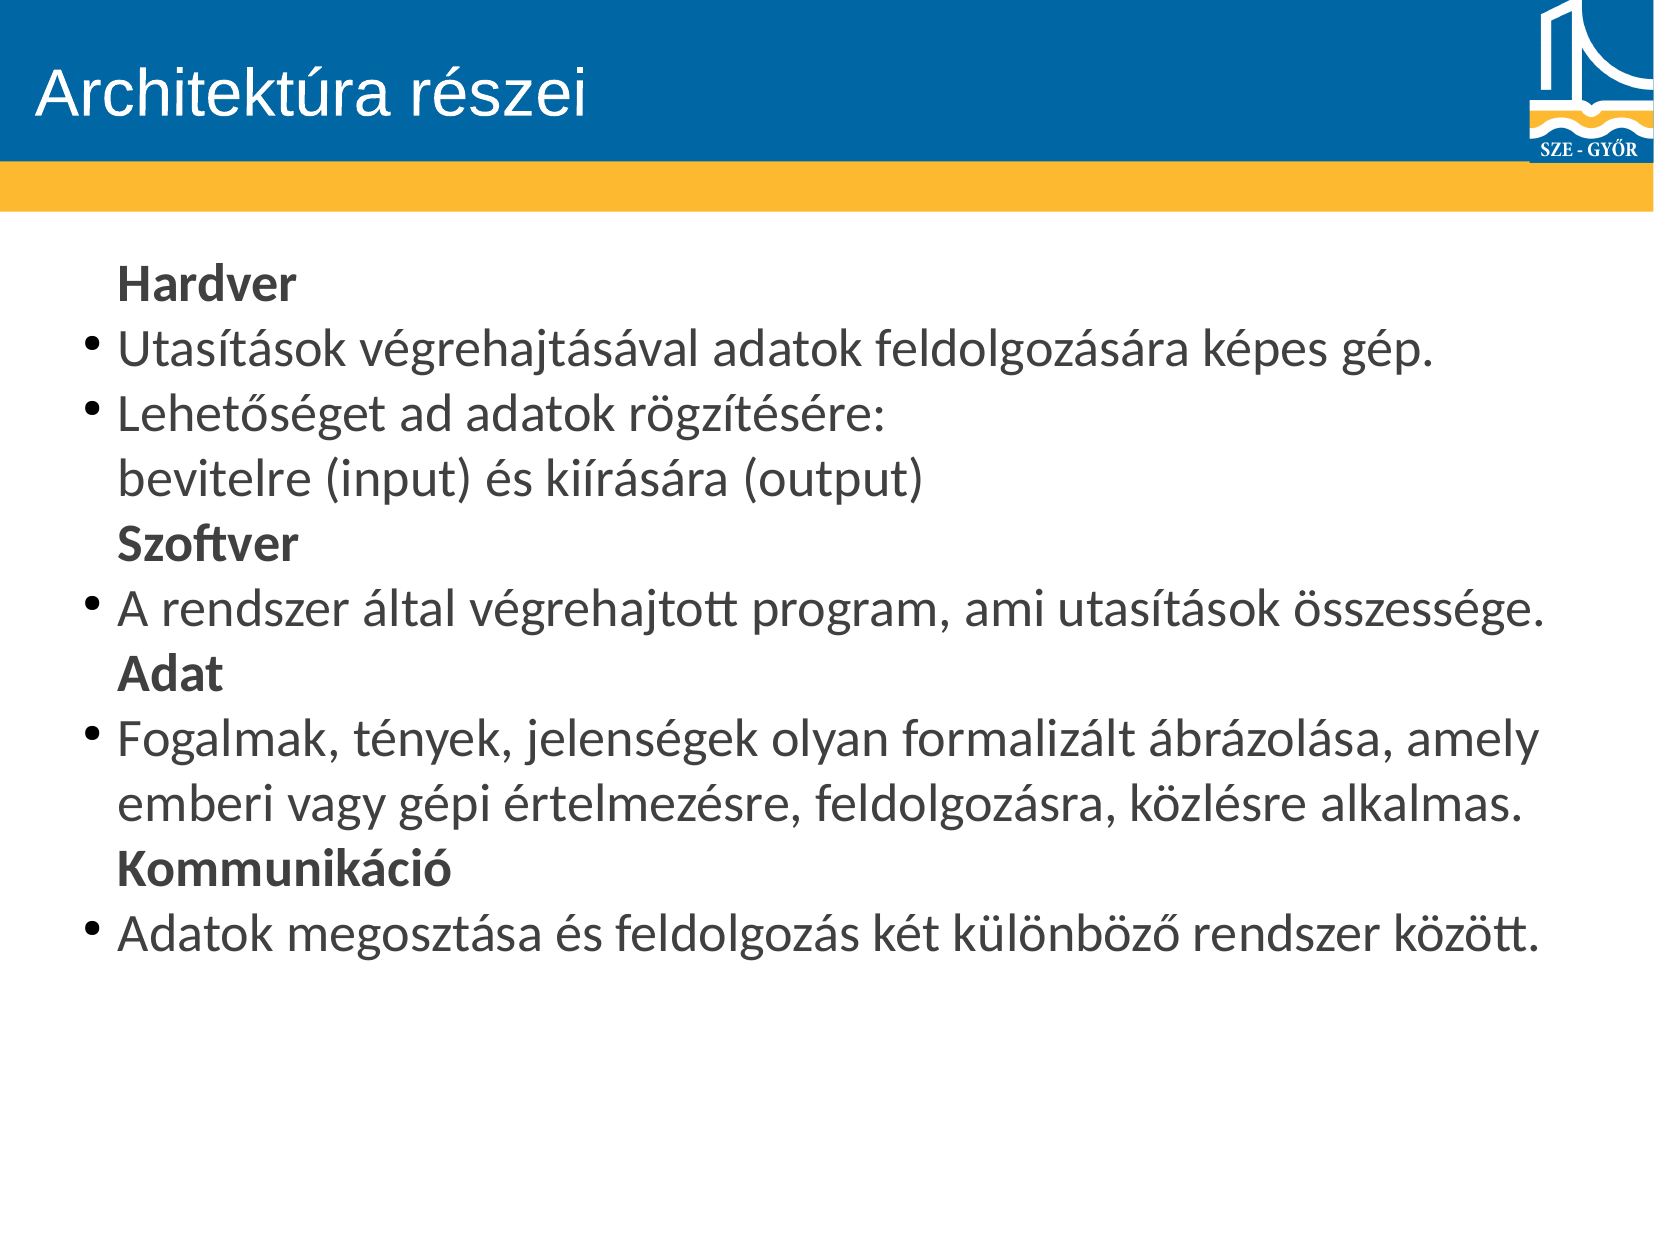

Architektúra részei
Hardver
Utasítások végrehajtásával adatok feldolgozására képes gép.
Lehetőséget ad adatok rögzítésére:
bevitelre (input) és kiírására (output)
Szoftver
A rendszer által végrehajtott program, ami utasítások összessége.
Adat
Fogalmak, tények, jelenségek olyan formalizált ábrázolása, amely emberi vagy gépi értelmezésre, feldolgozásra, közlésre alkalmas.
Kommunikáció
Adatok megosztása és feldolgozás két különböző rendszer között.